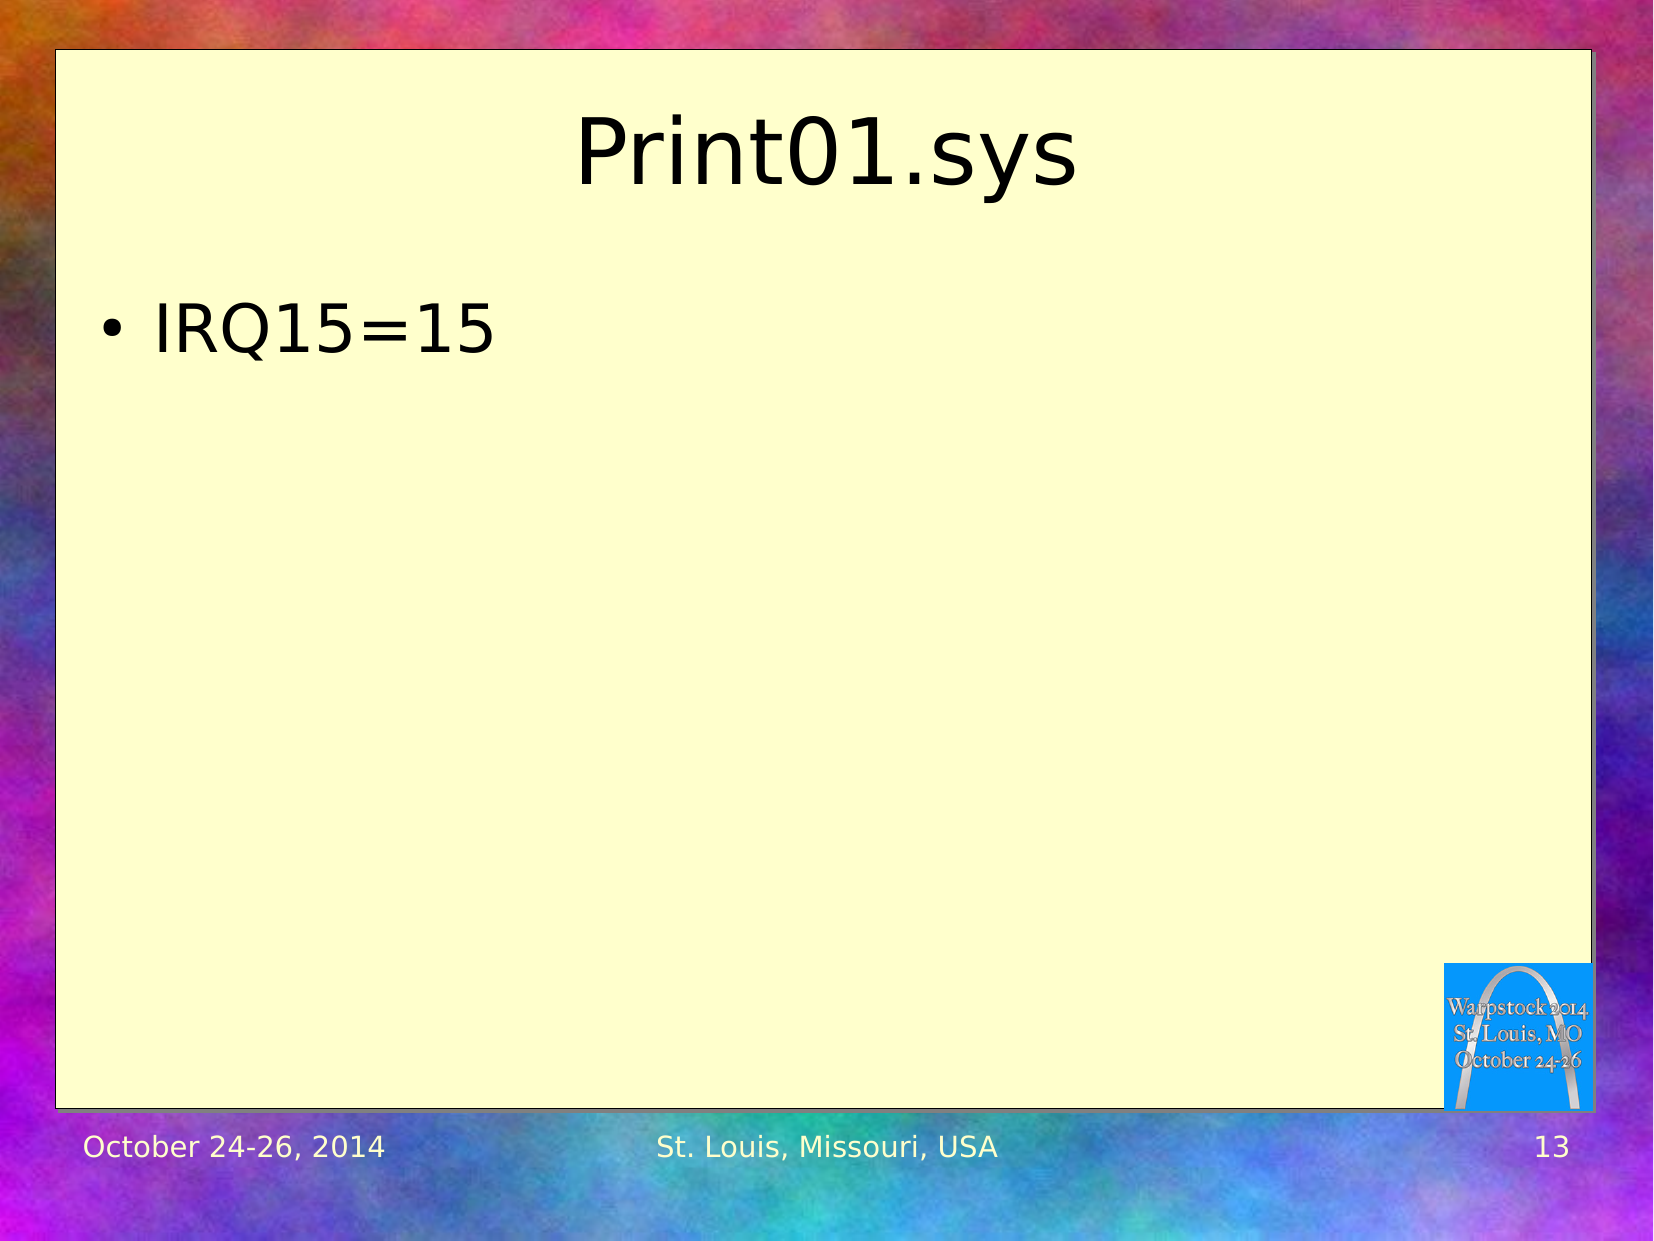

# Print01.sys
IRQ15=15
October 24-26, 2014
St. Louis, Missouri, USA
13